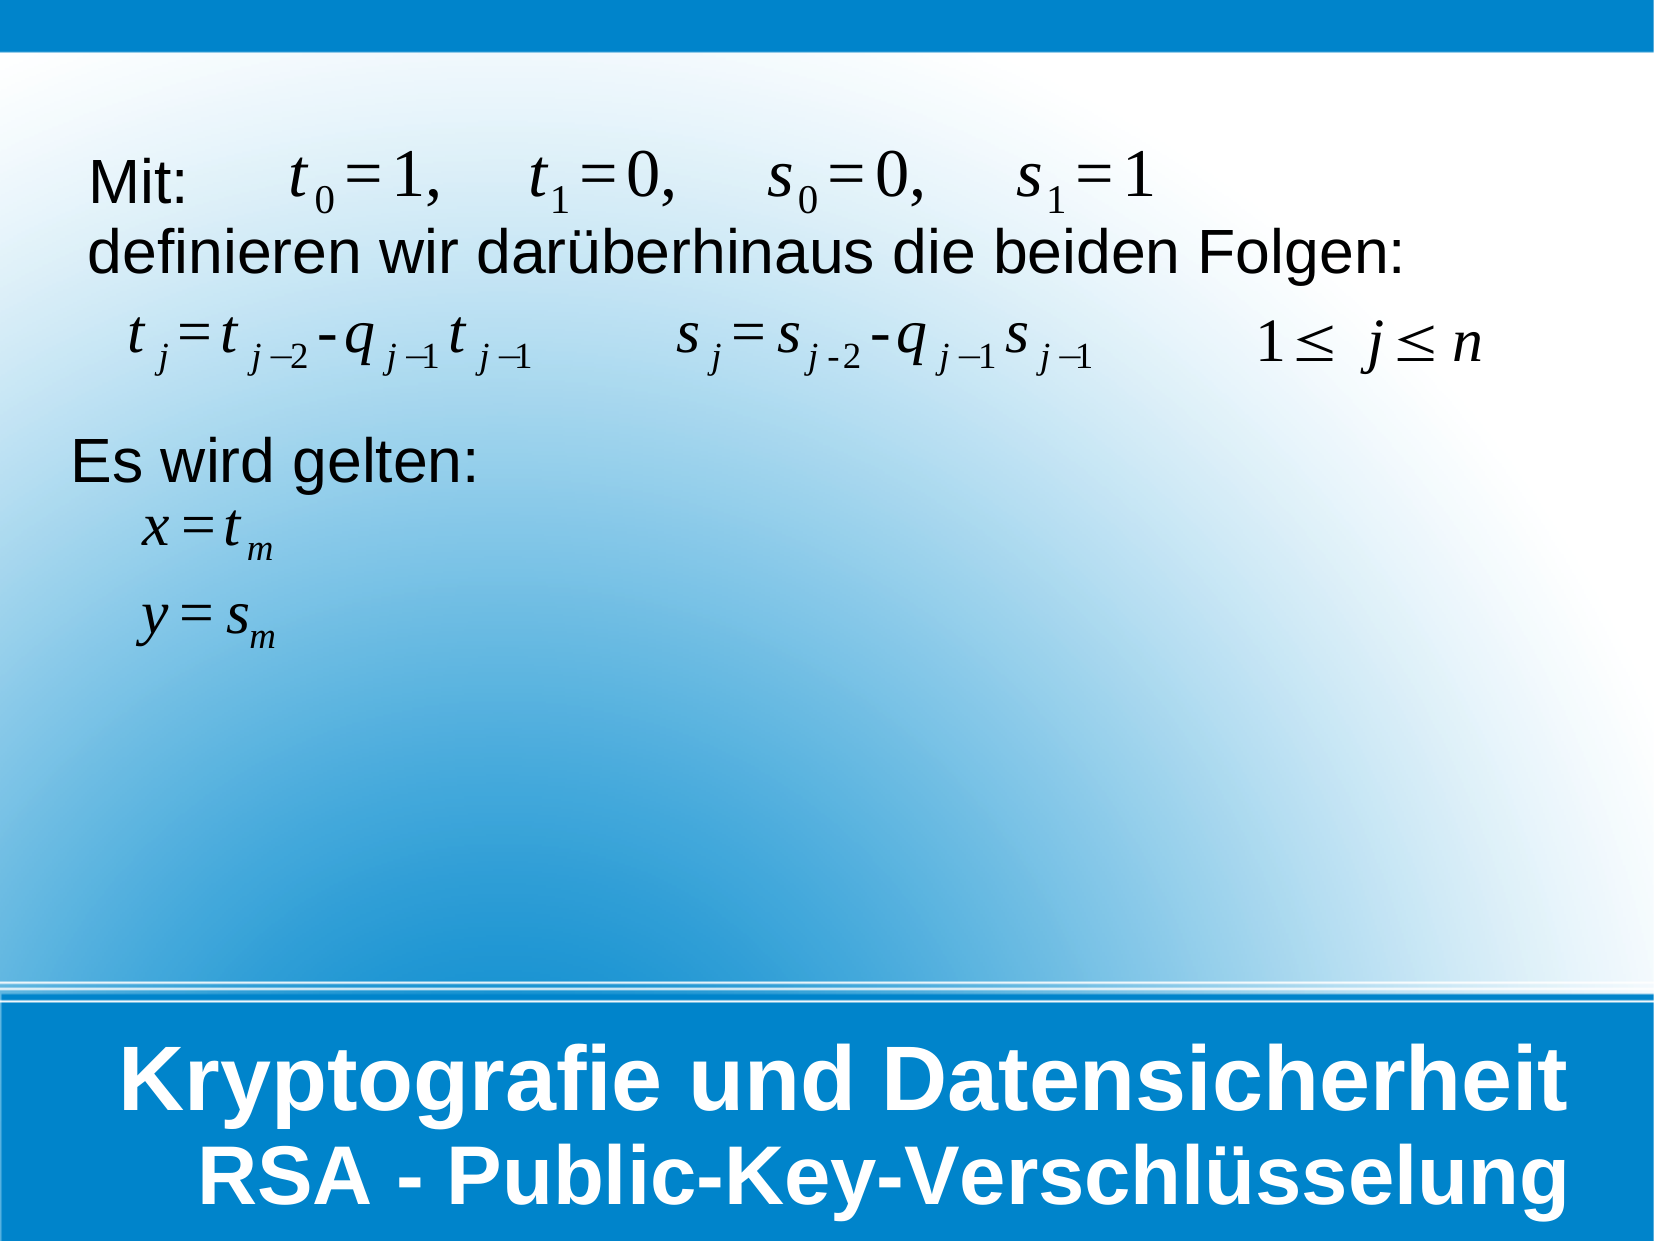

Mit:
 definieren wir darüberhinaus die beiden Folgen:
Es wird gelten:
# Kryptografie und Datensicherheit RSA - Public-Key-Verschlüsselung